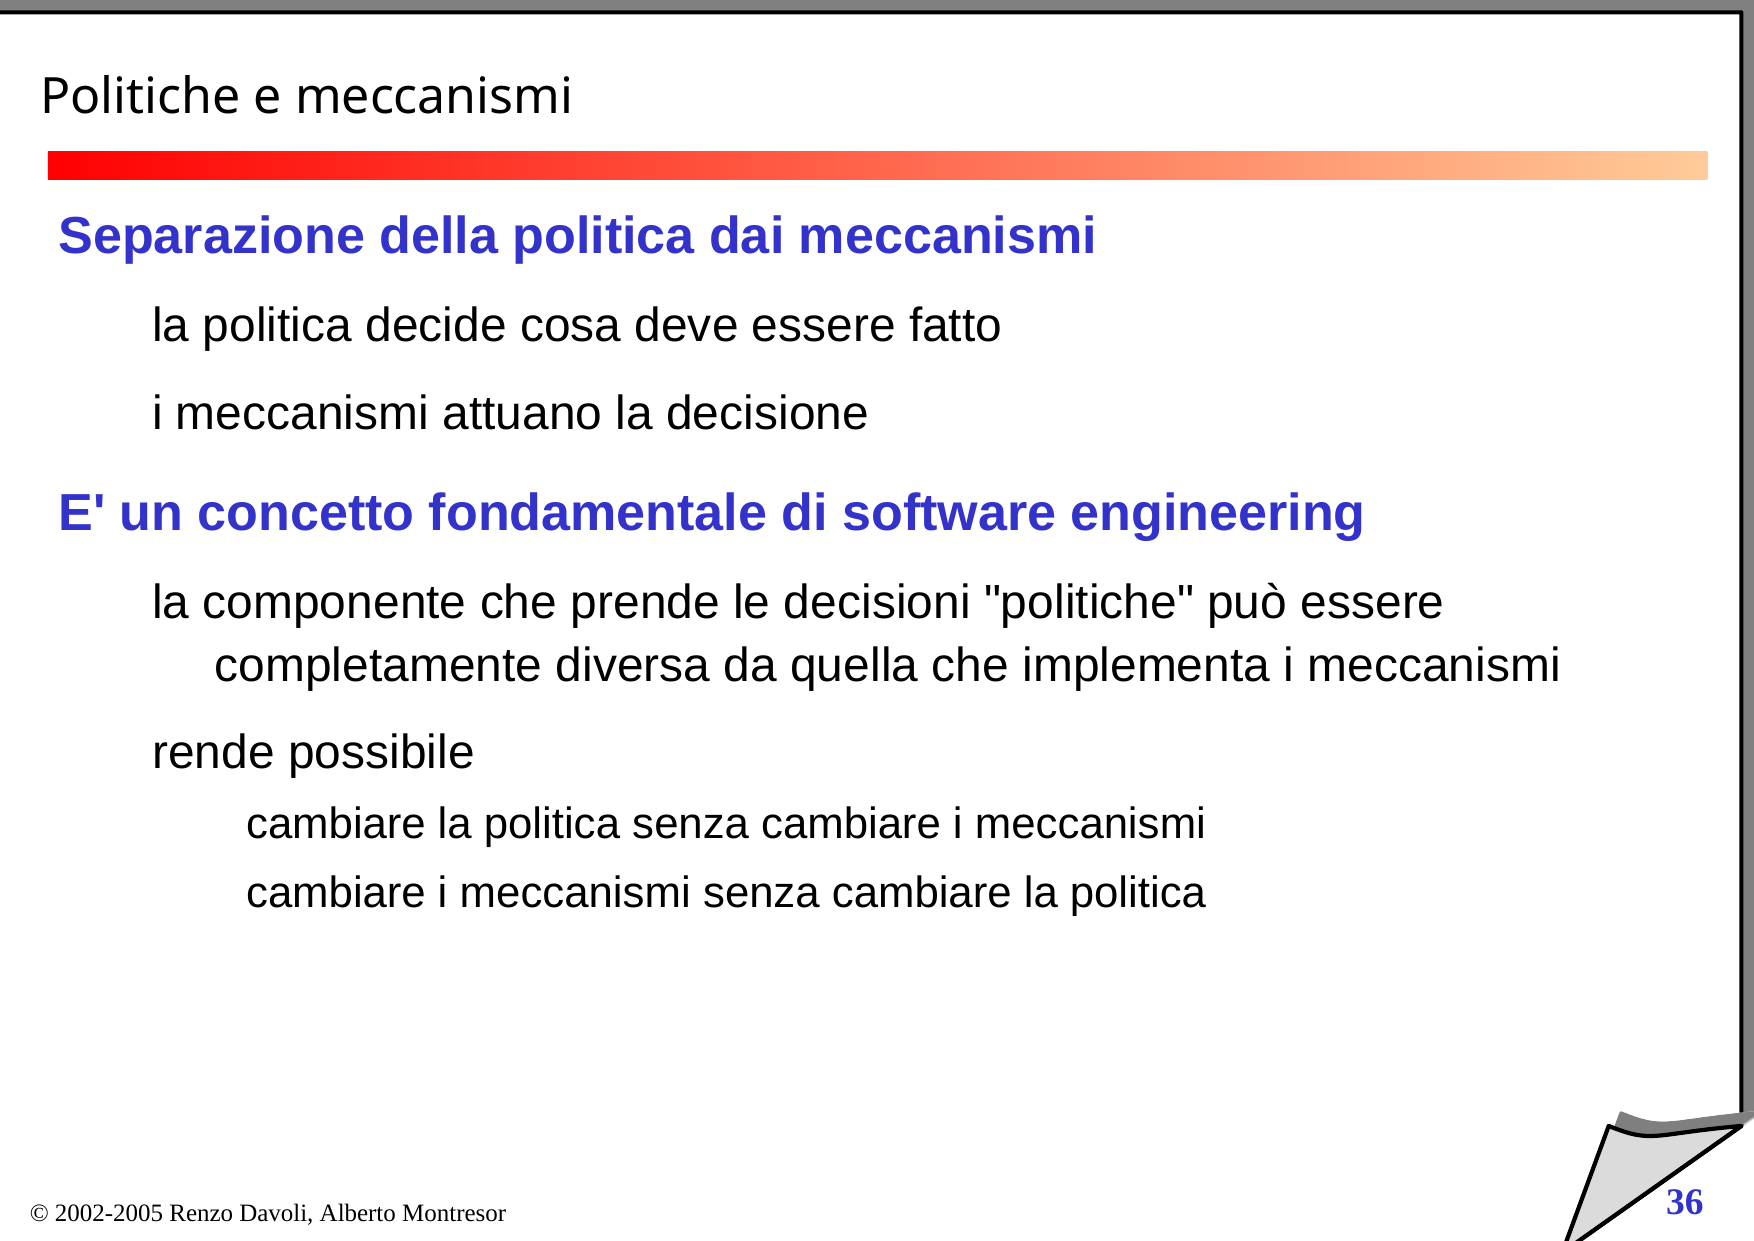

# Politiche e meccanismi
Separazione della politica dai meccanismi
la politica decide cosa deve essere fatto
i meccanismi attuano la decisione
E' un concetto fondamentale di software engineering
la componente che prende le decisioni "politiche" può essere completamente diversa da quella che implementa i meccanismi
rende possibile
cambiare la politica senza cambiare i meccanismi
cambiare i meccanismi senza cambiare la politica